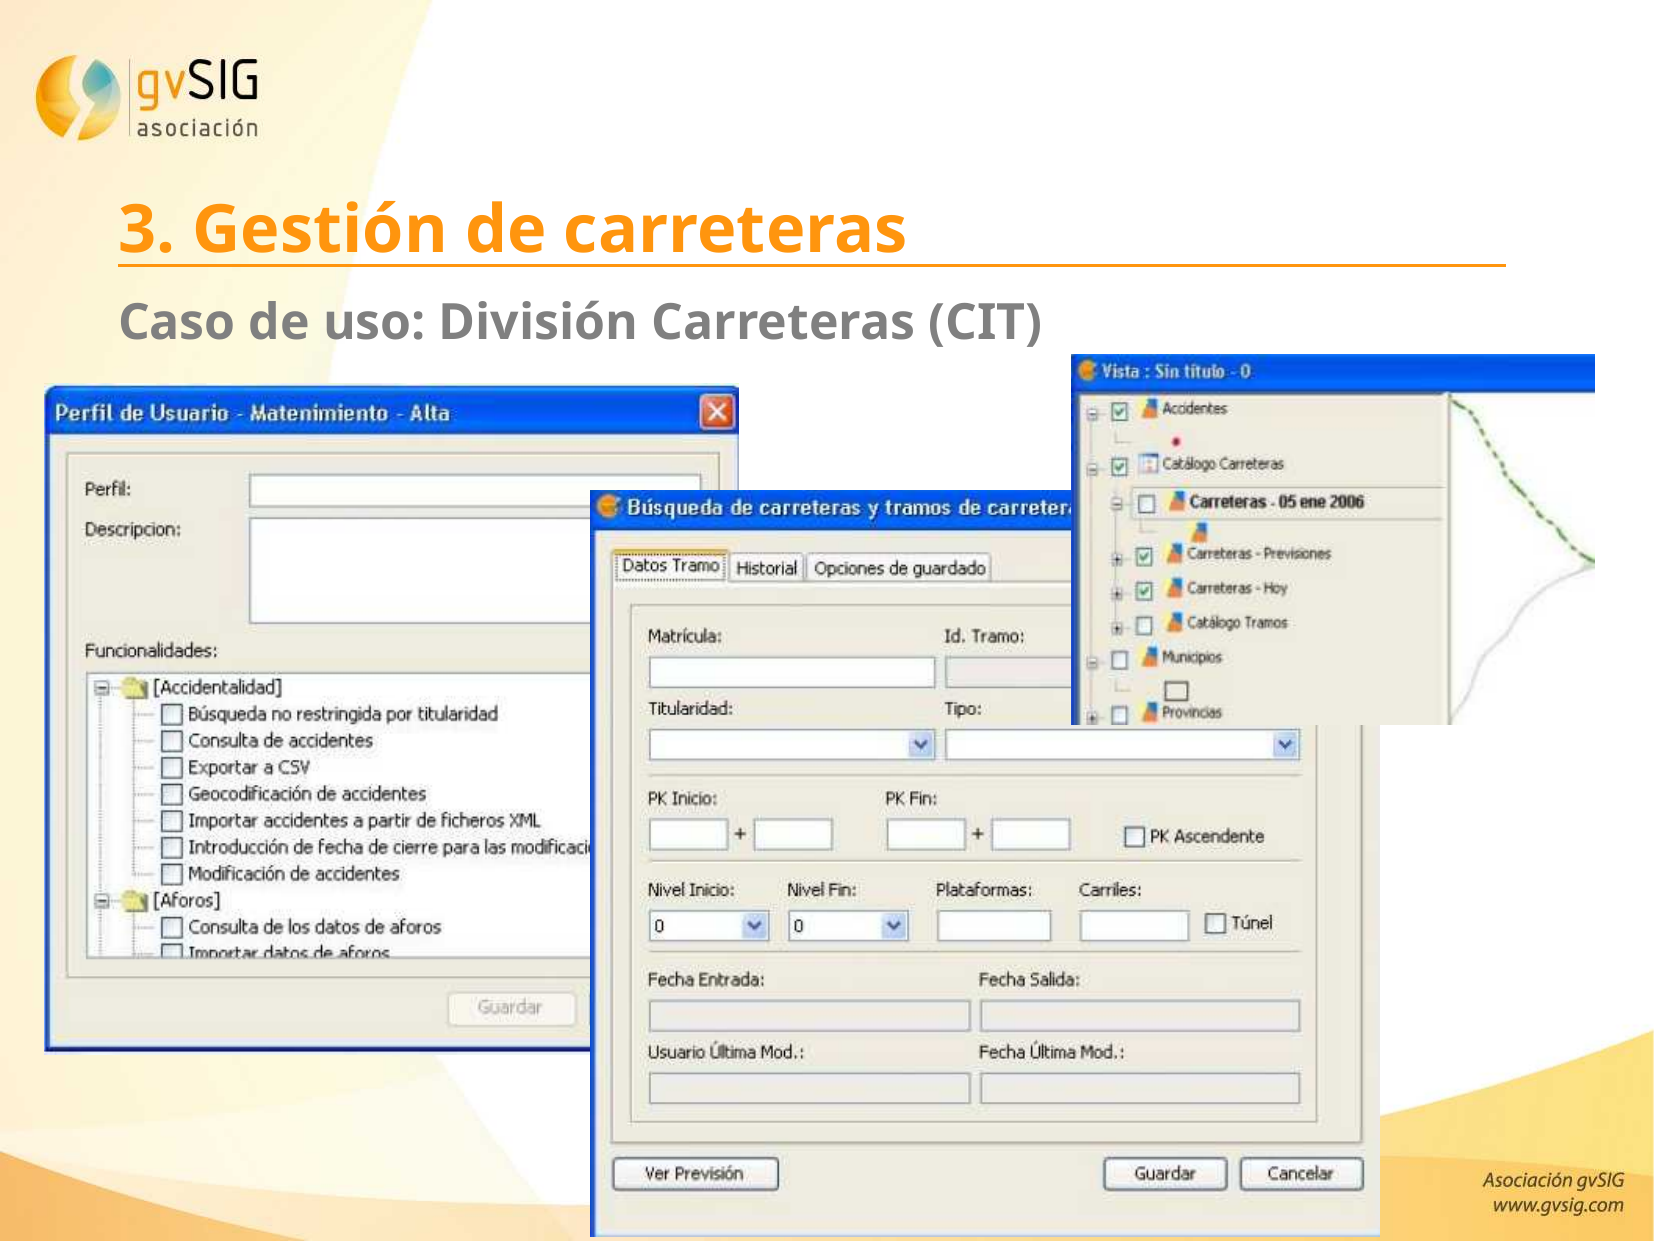

# 3. Gestión de carreteras
Caso de uso: División Carreteras (CIT)